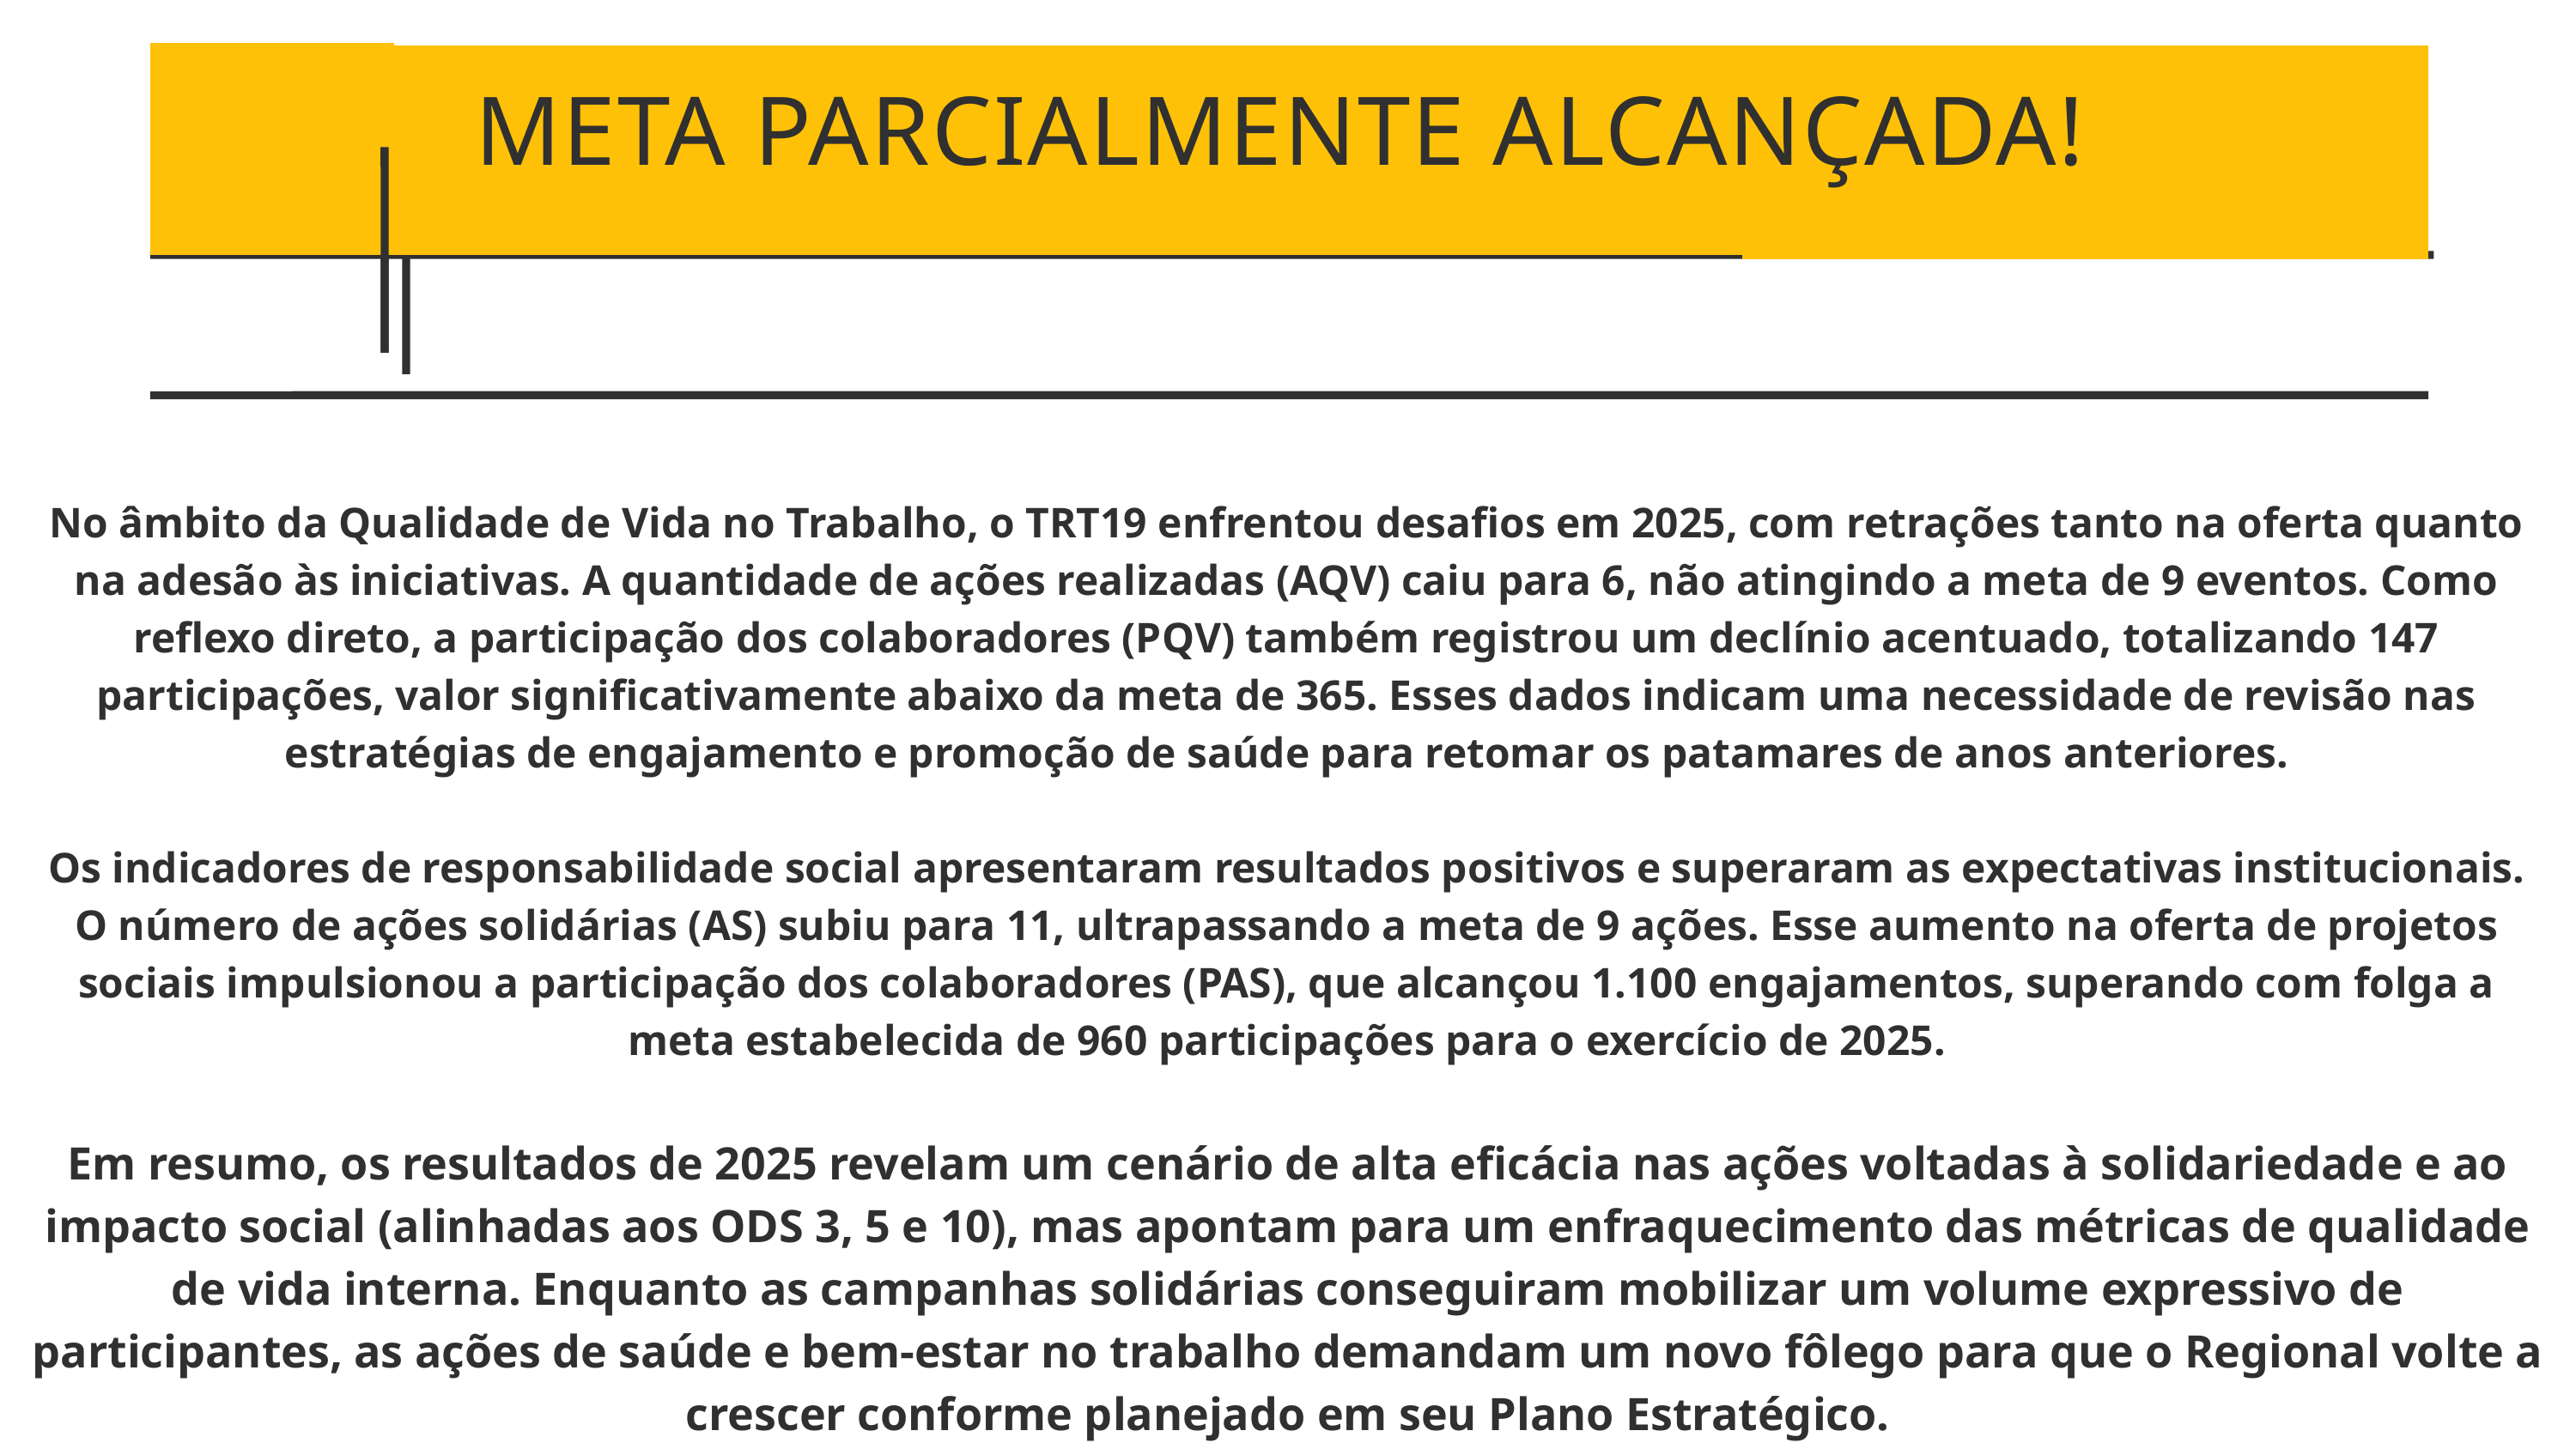

META PARCIALMENTE ALCANÇADA!
META PARCIALMENTE ALCANÇADA!
META NÃO ALCANÇADA!
No âmbito da Qualidade de Vida no Trabalho, o TRT19 enfrentou desafios em 2025, com retrações tanto na oferta quanto na adesão às iniciativas. A quantidade de ações realizadas (AQV) caiu para 6, não atingindo a meta de 9 eventos. Como reflexo direto, a participação dos colaboradores (PQV) também registrou um declínio acentuado, totalizando 147 participações, valor significativamente abaixo da meta de 365. Esses dados indicam uma necessidade de revisão nas estratégias de engajamento e promoção de saúde para retomar os patamares de anos anteriores.
Os indicadores de responsabilidade social apresentaram resultados positivos e superaram as expectativas institucionais. O número de ações solidárias (AS) subiu para 11, ultrapassando a meta de 9 ações. Esse aumento na oferta de projetos sociais impulsionou a participação dos colaboradores (PAS), que alcançou 1.100 engajamentos, superando com folga a meta estabelecida de 960 participações para o exercício de 2025.
Em resumo, os resultados de 2025 revelam um cenário de alta eficácia nas ações voltadas à solidariedade e ao impacto social (alinhadas aos ODS 3, 5 e 10), mas apontam para um enfraquecimento das métricas de qualidade de vida interna. Enquanto as campanhas solidárias conseguiram mobilizar um volume expressivo de participantes, as ações de saúde e bem-estar no trabalho demandam um novo fôlego para que o Regional volte a crescer conforme planejado em seu Plano Estratégico.